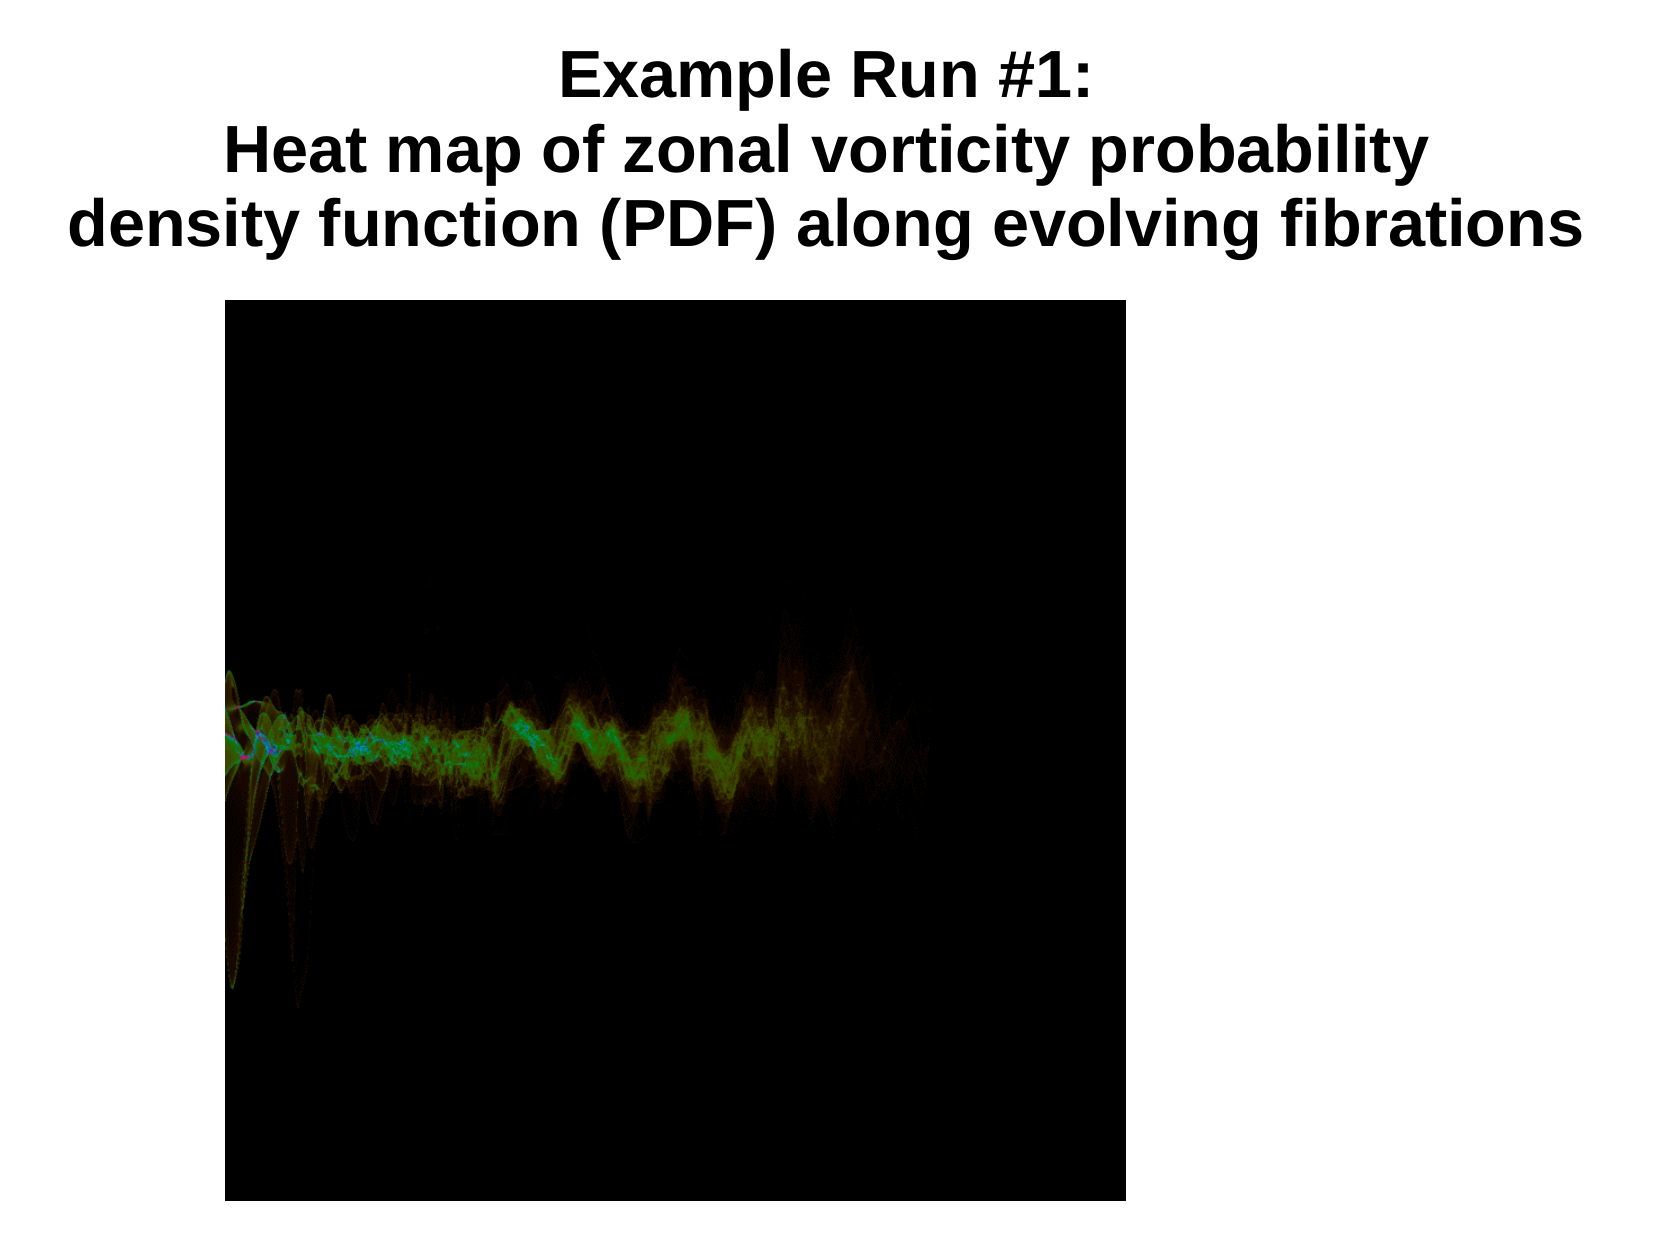

Example Run #1:
Heat map of zonal vorticity probability
density function (PDF) along evolving fibrations